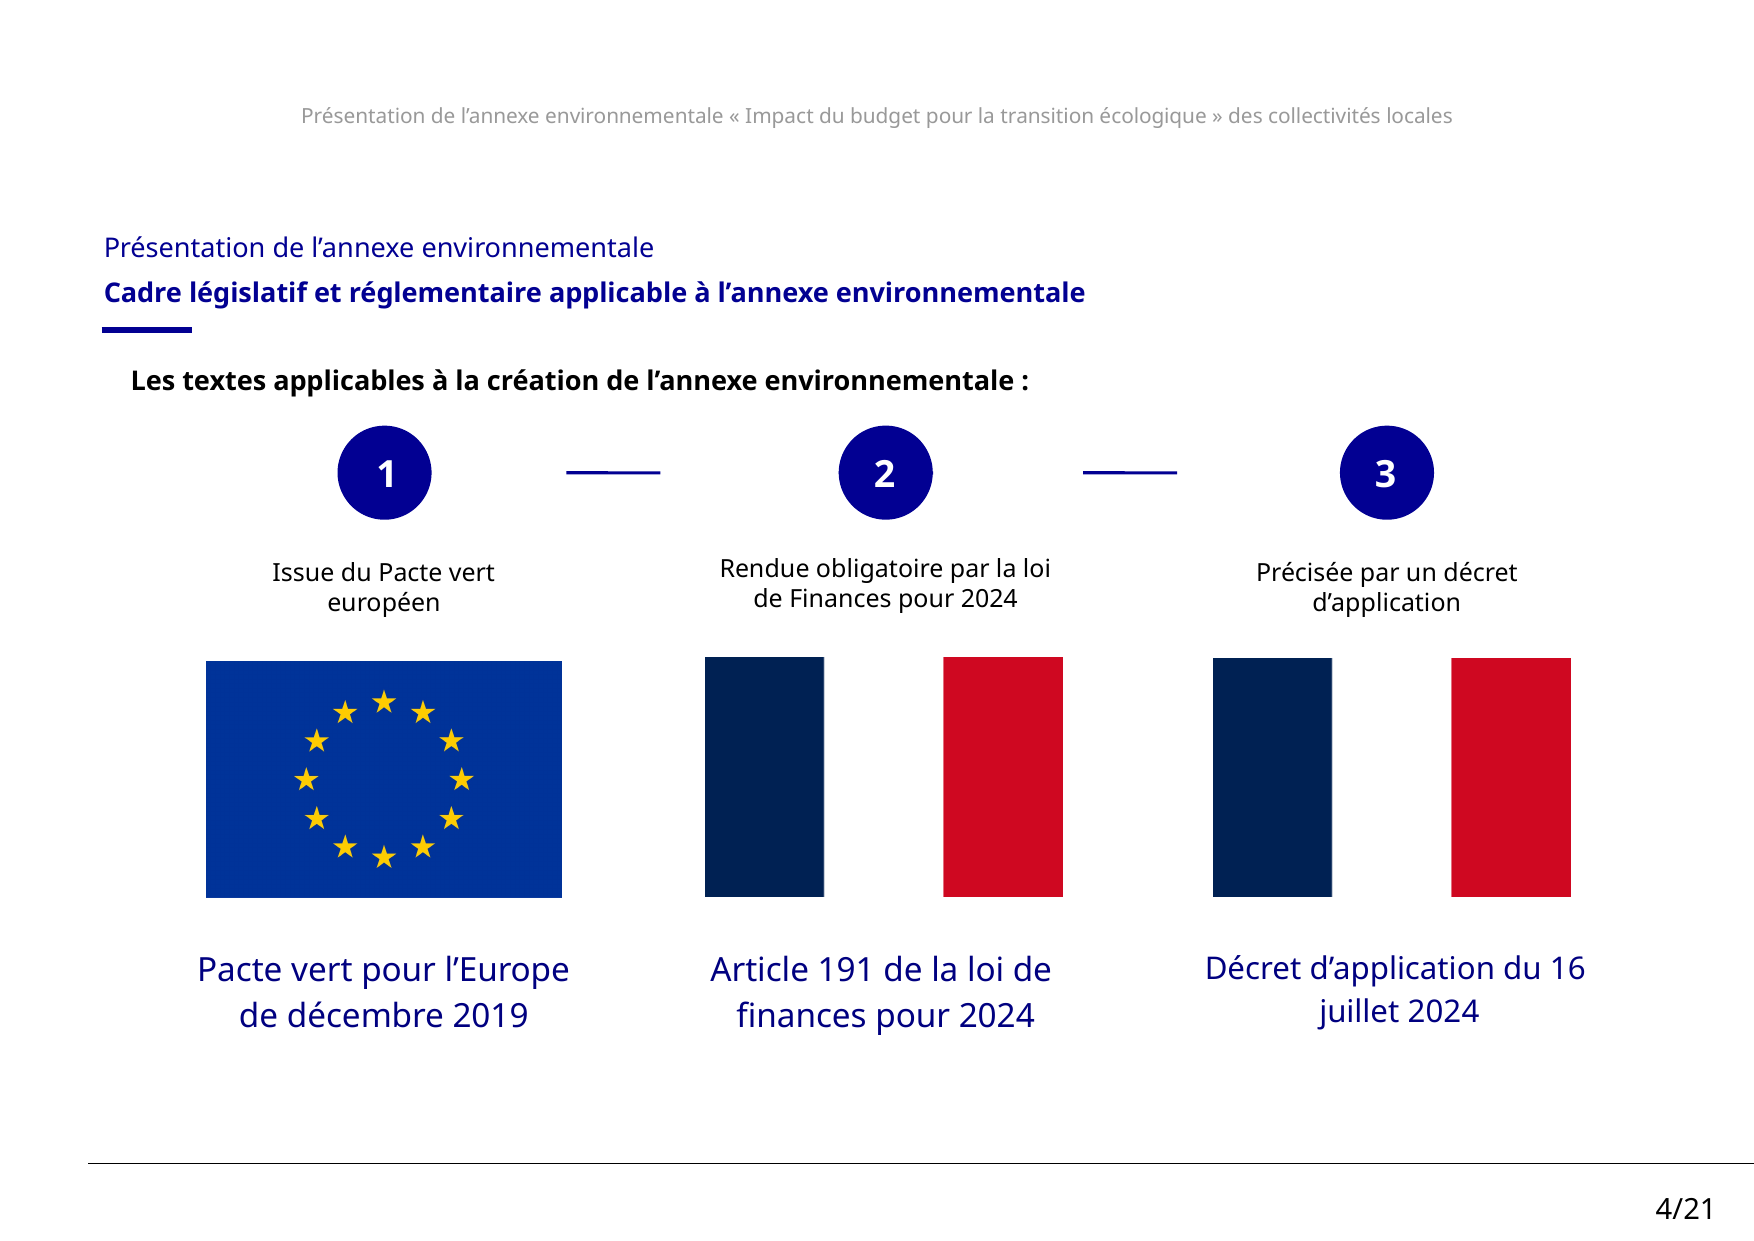

Présentation de l’annexe environnementale « Impact du budget pour la transition écologique » des collectivités locales
Présentation de l’annexe environnementale
Cadre législatif et réglementaire applicable à l’annexe environnementale
Les textes applicables à la création de l’annexe environnementale :
2
1
3
2
Rendue obligatoire par la loi de Finances pour 2024
Issue du Pacte vert européen
Précisée par un décret d’application
Pacte vert pour l’Europe
de décembre 2019
Article 191 de la loi de finances pour 2024
Décret d’application du 16 juillet 2024